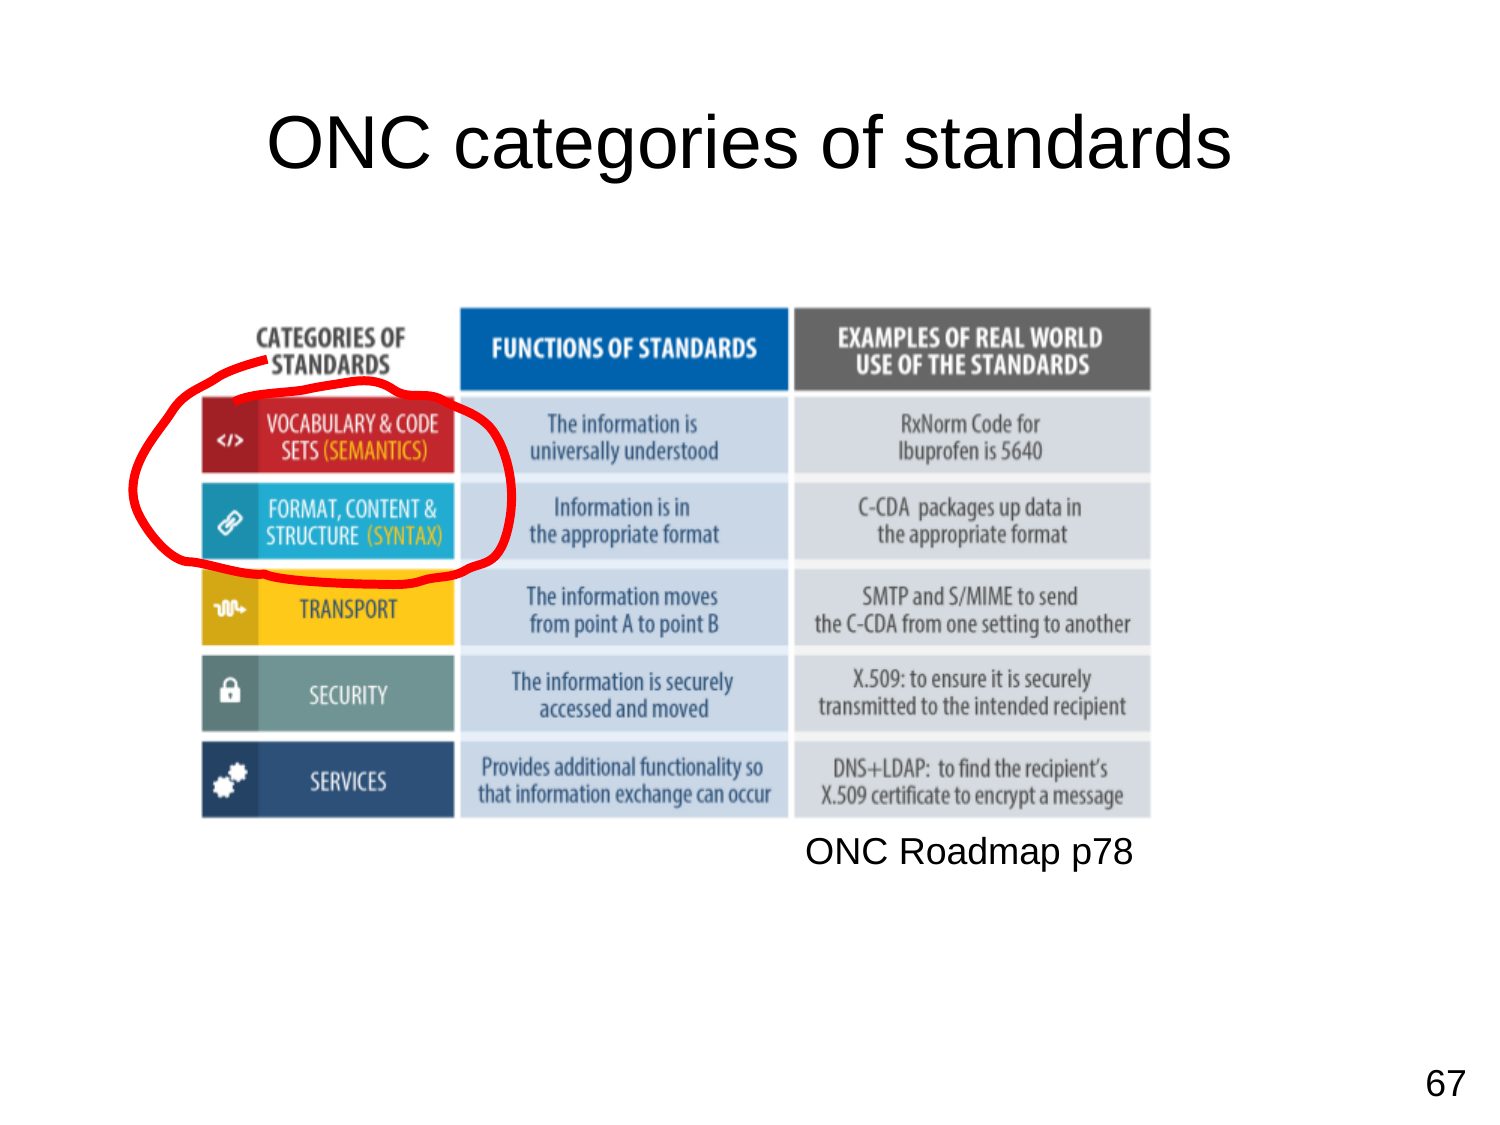

# ONC categories of standards
ONC Roadmap p78
67